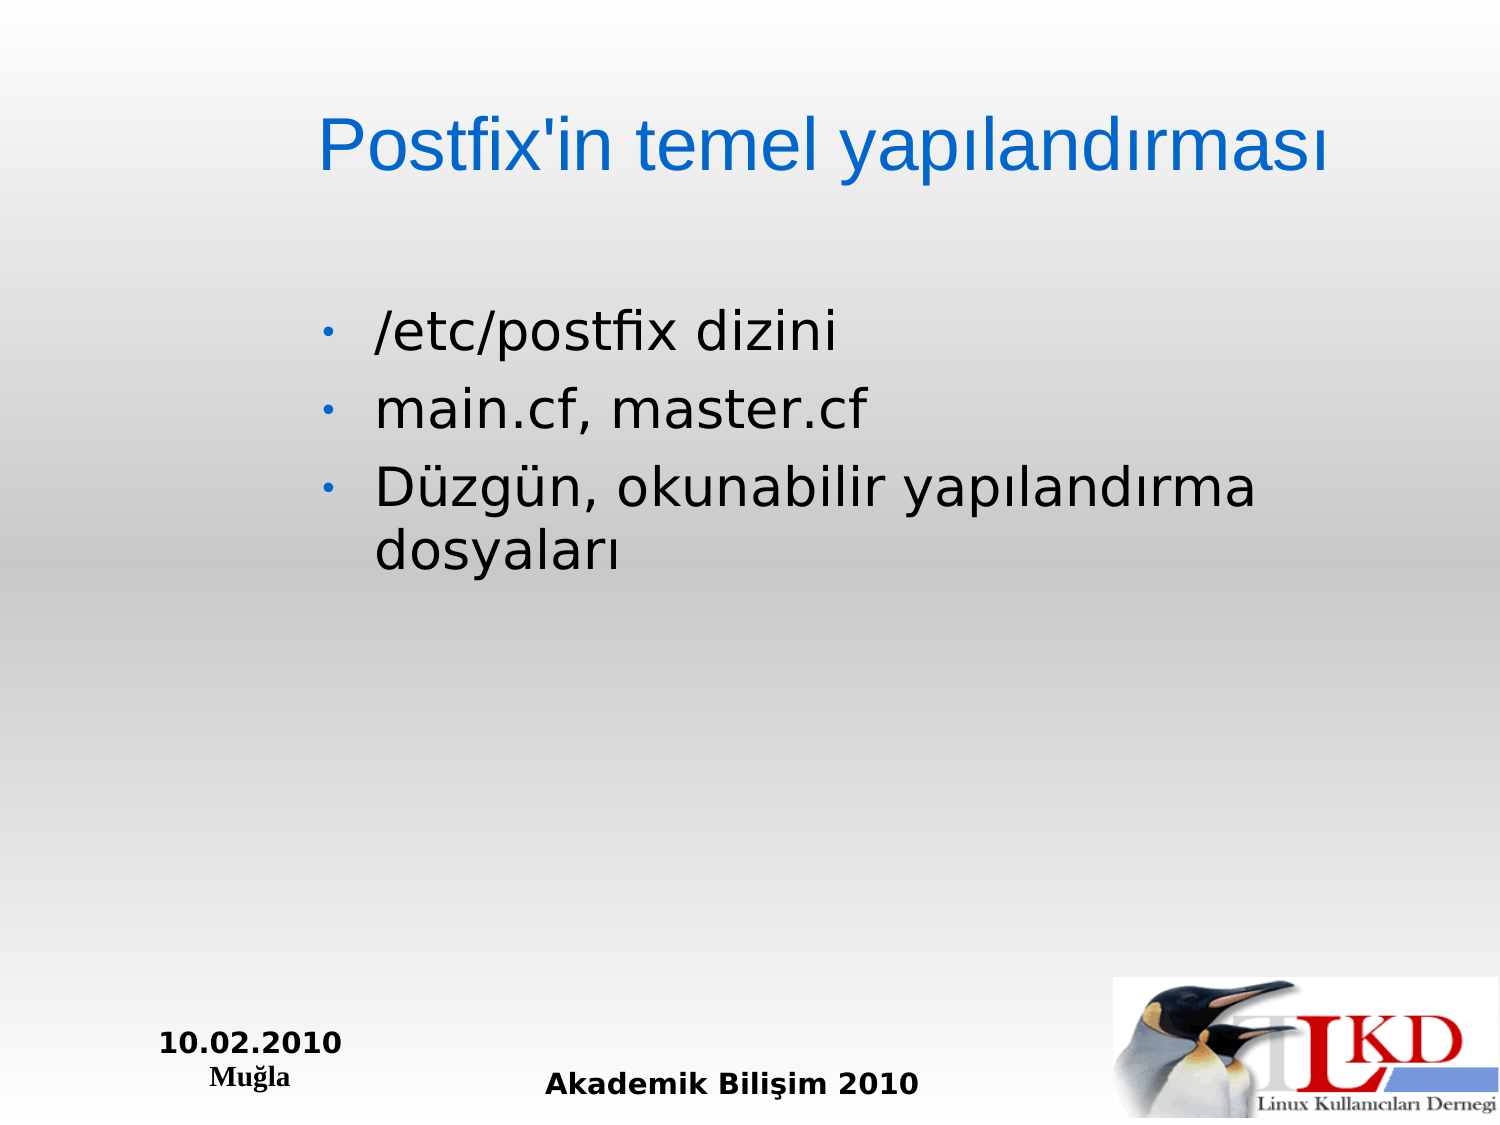

# Postfix'in temel yapılandırması
/etc/postfix dizini
main.cf, master.cf
Düzgün, okunabilir yapılandırma dosyaları